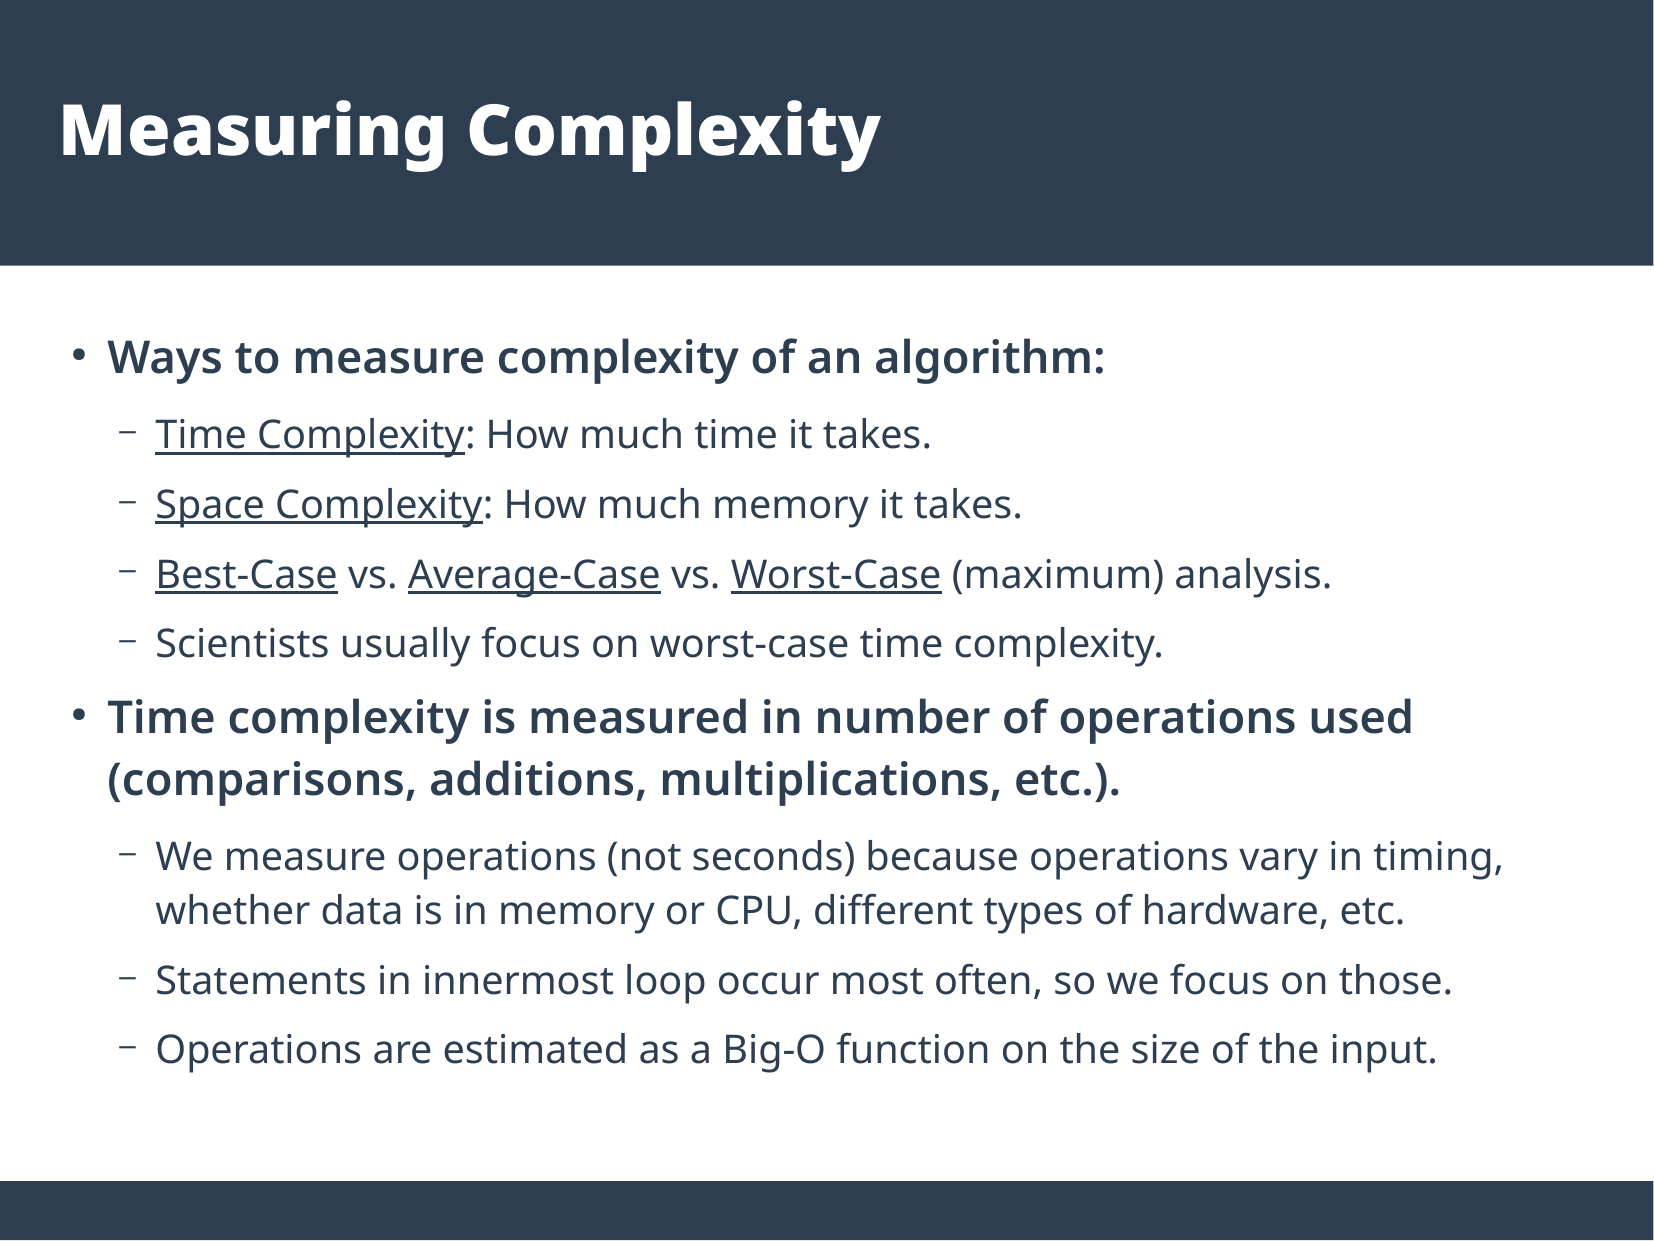

# Measuring Complexity
Ways to measure complexity of an algorithm:
Time Complexity: How much time it takes.
Space Complexity: How much memory it takes.
Best-Case vs. Average-Case vs. Worst-Case (maximum) analysis.
Scientists usually focus on worst-case time complexity.
Time complexity is measured in number of operations used (comparisons, additions, multiplications, etc.).
We measure operations (not seconds) because operations vary in timing, whether data is in memory or CPU, different types of hardware, etc.
Statements in innermost loop occur most often, so we focus on those.
Operations are estimated as a Big-O function on the size of the input.